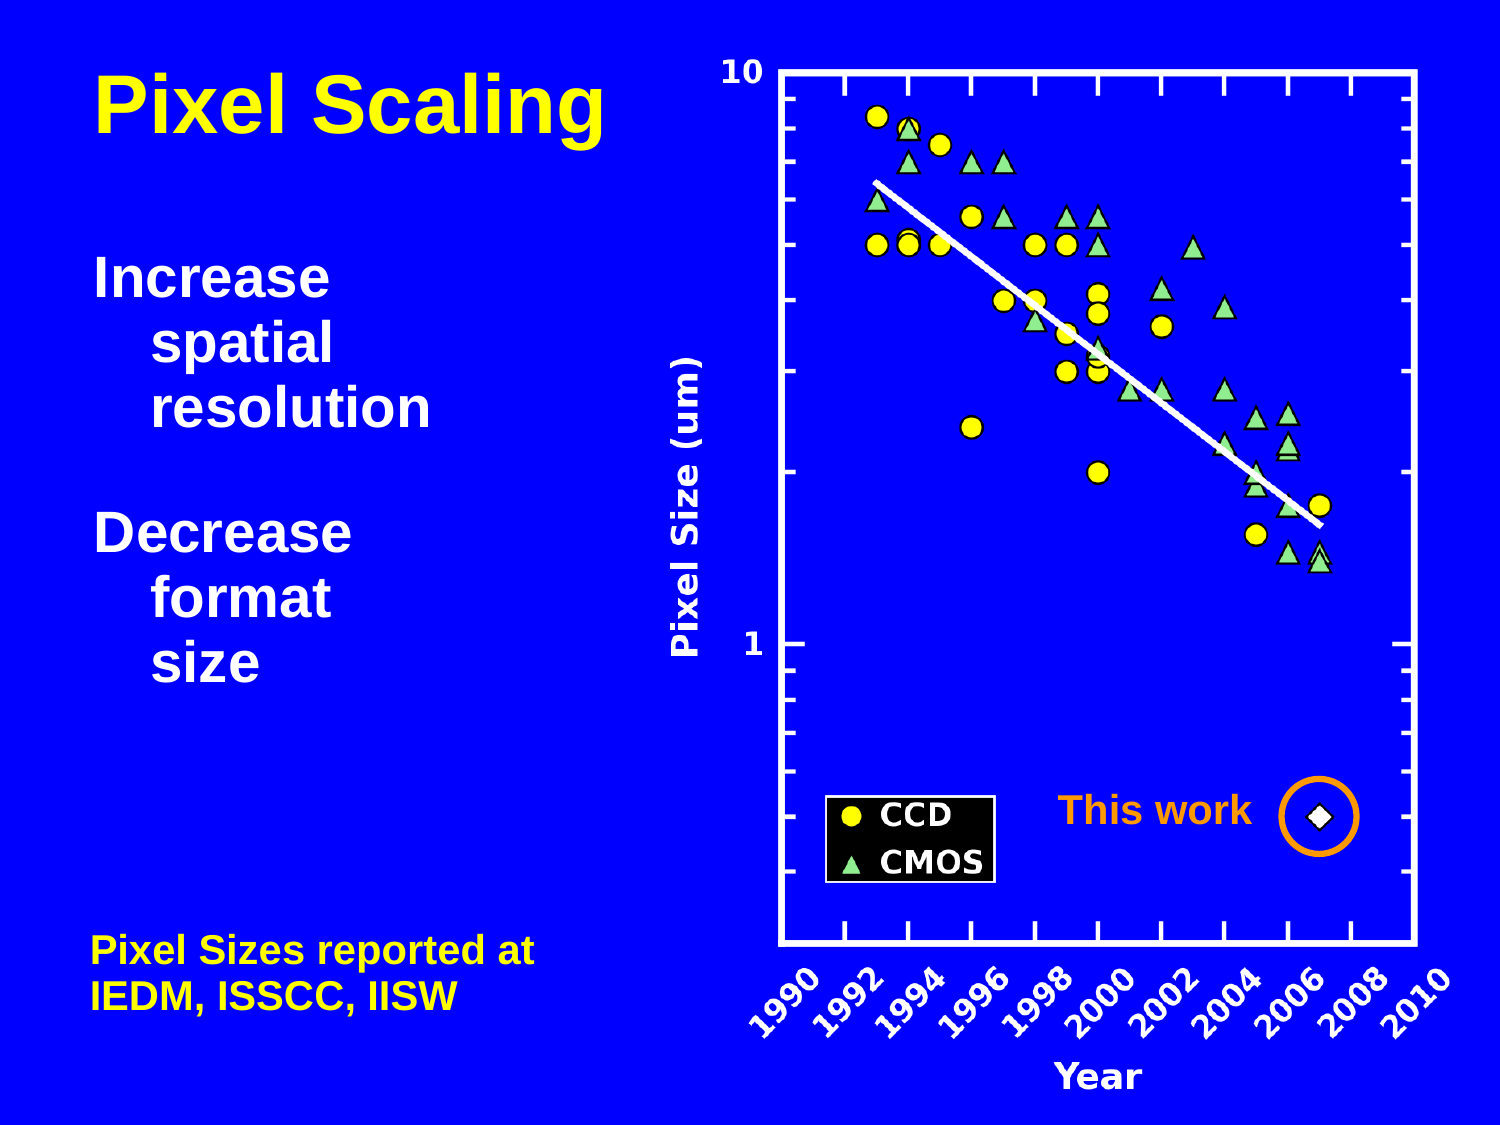

# Pixel Scaling
Increase spatial resolution
Decrease format size
This work
Pixel Sizes reported at IEDM, ISSCC, IISW